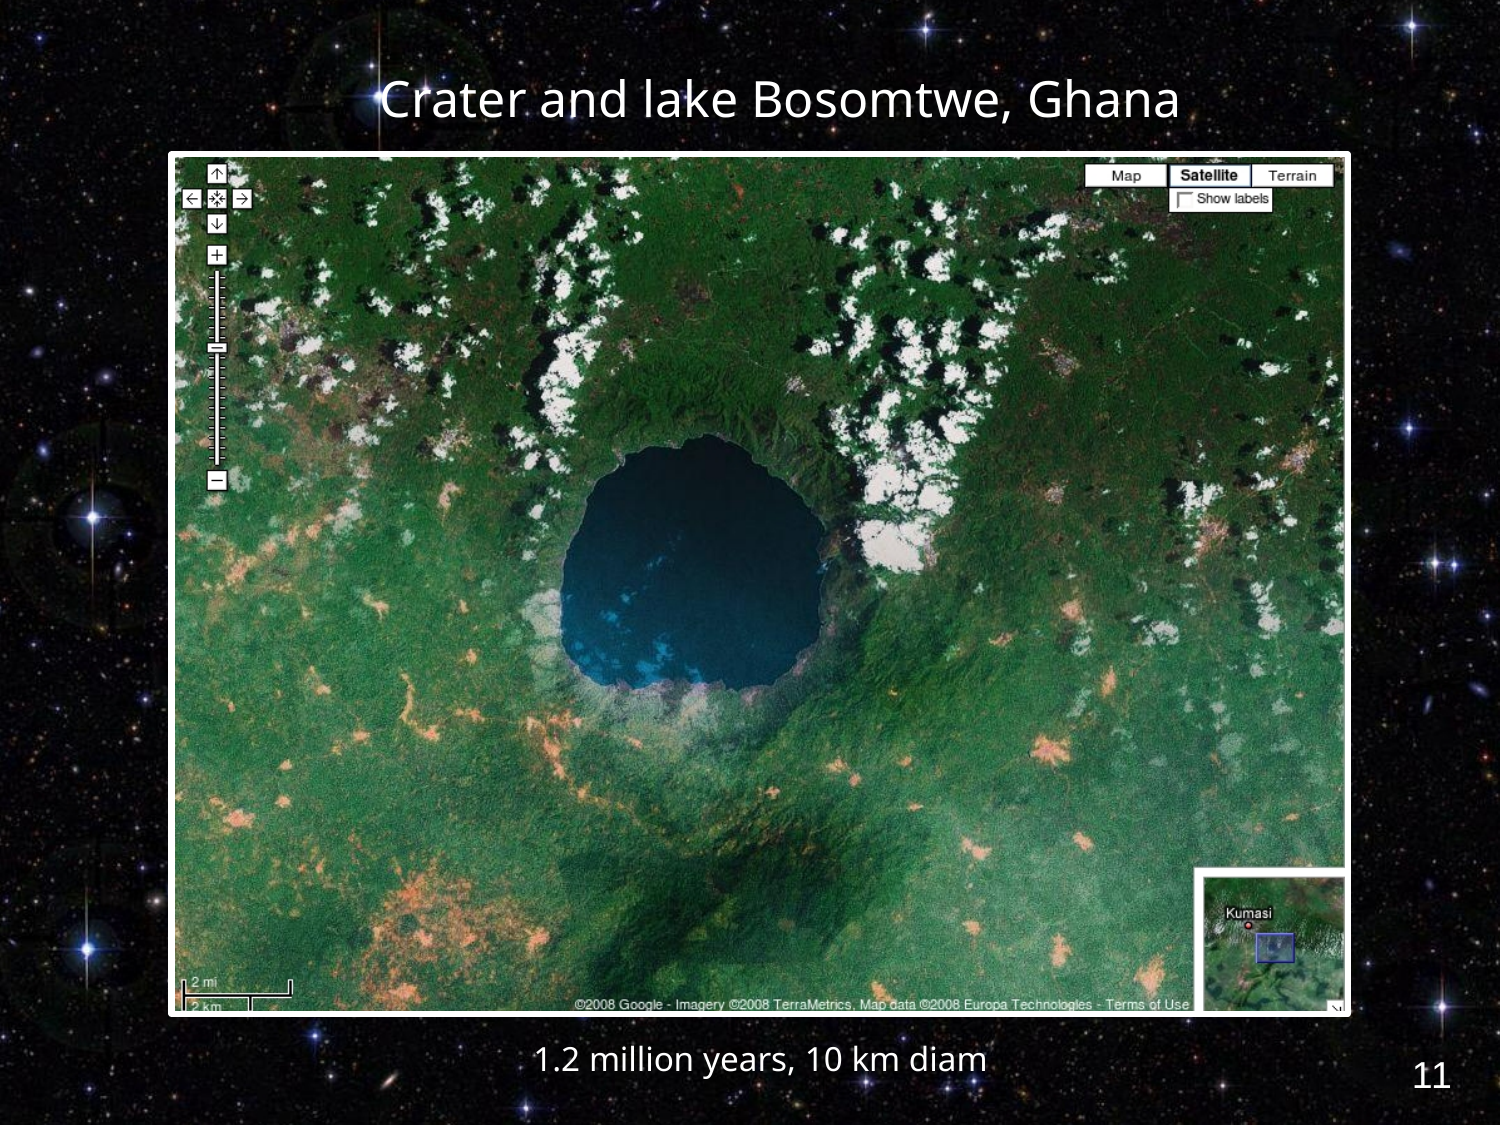

Crater and lake Bosomtwe, Ghana
11
1.2 million years, 10 km diam